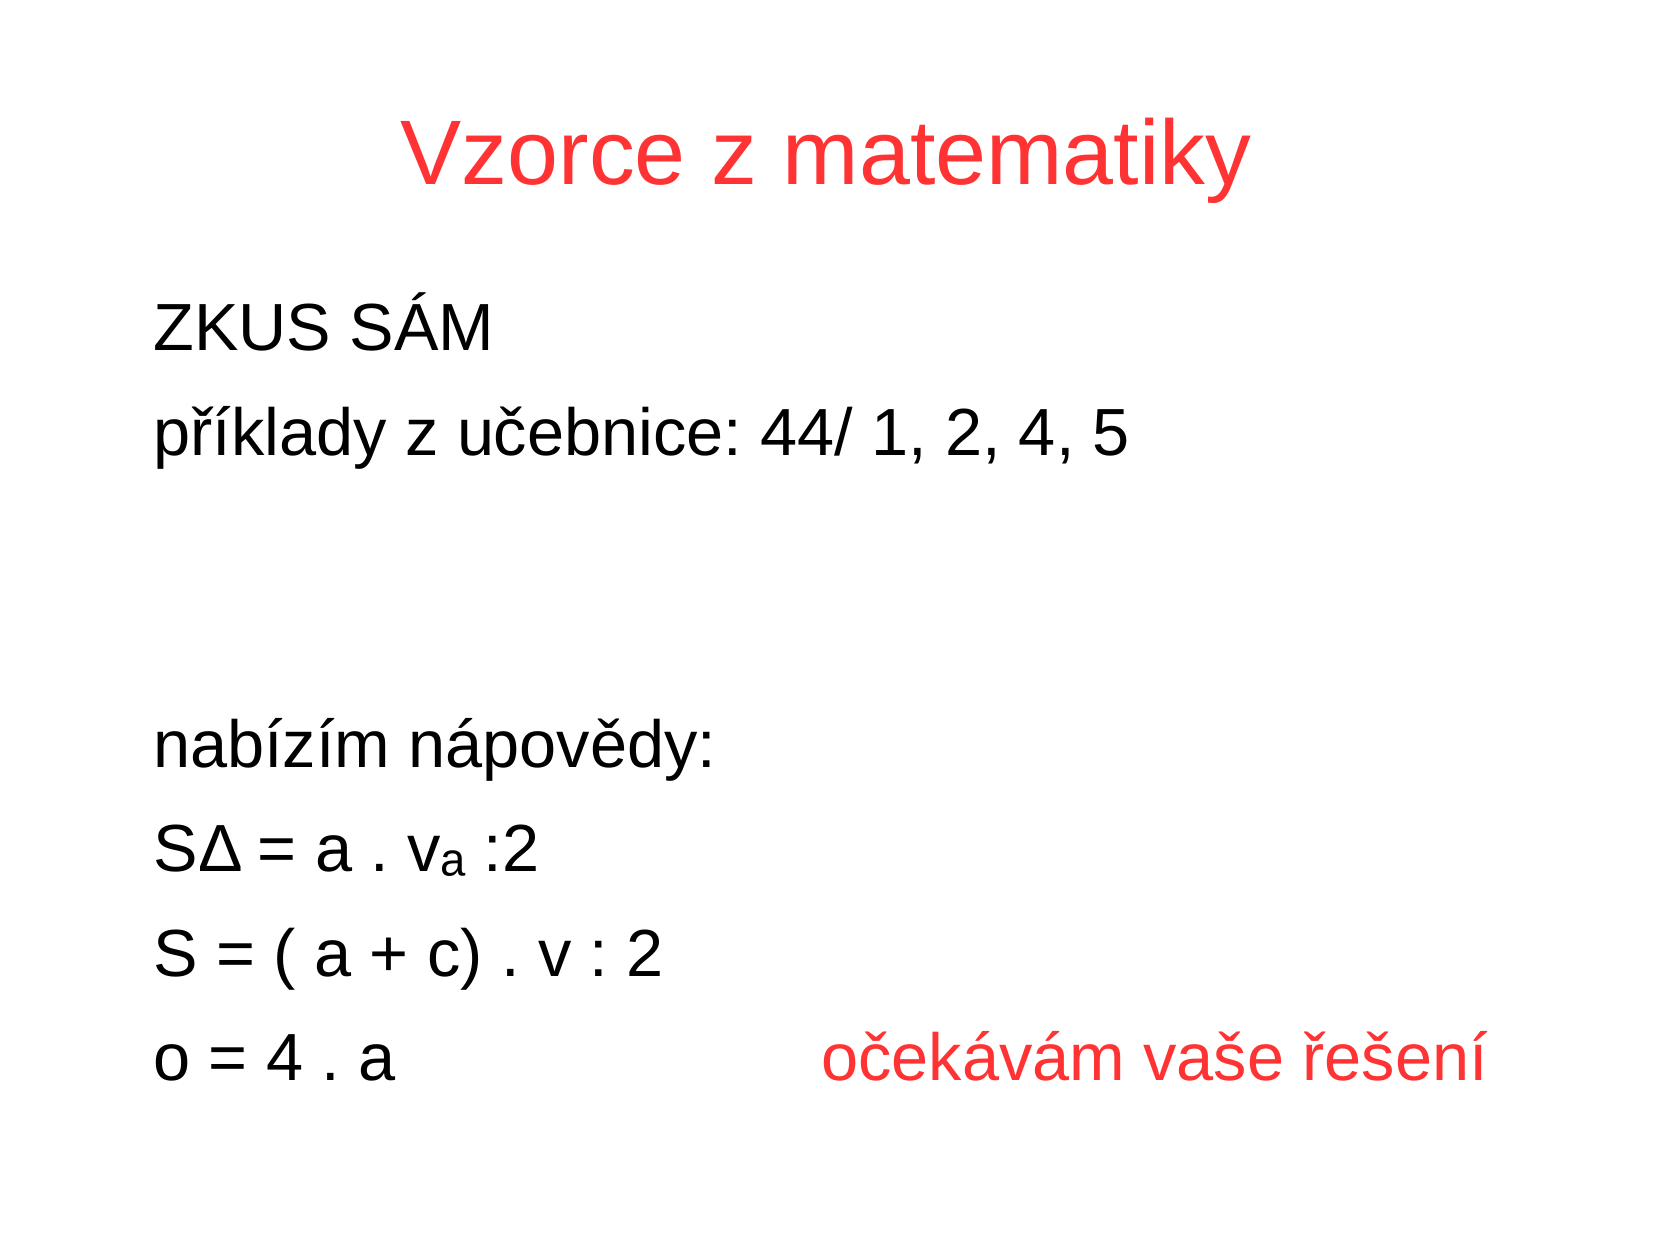

# Vzorce z matematiky
ZKUS SÁM
příklady z učebnice: 44/ 1, 2, 4, 5
nabízím nápovědy:
SΔ = a . vₐ :2
S = ( a + c) . v : 2
o = 4 . a očekávám vaše řešení